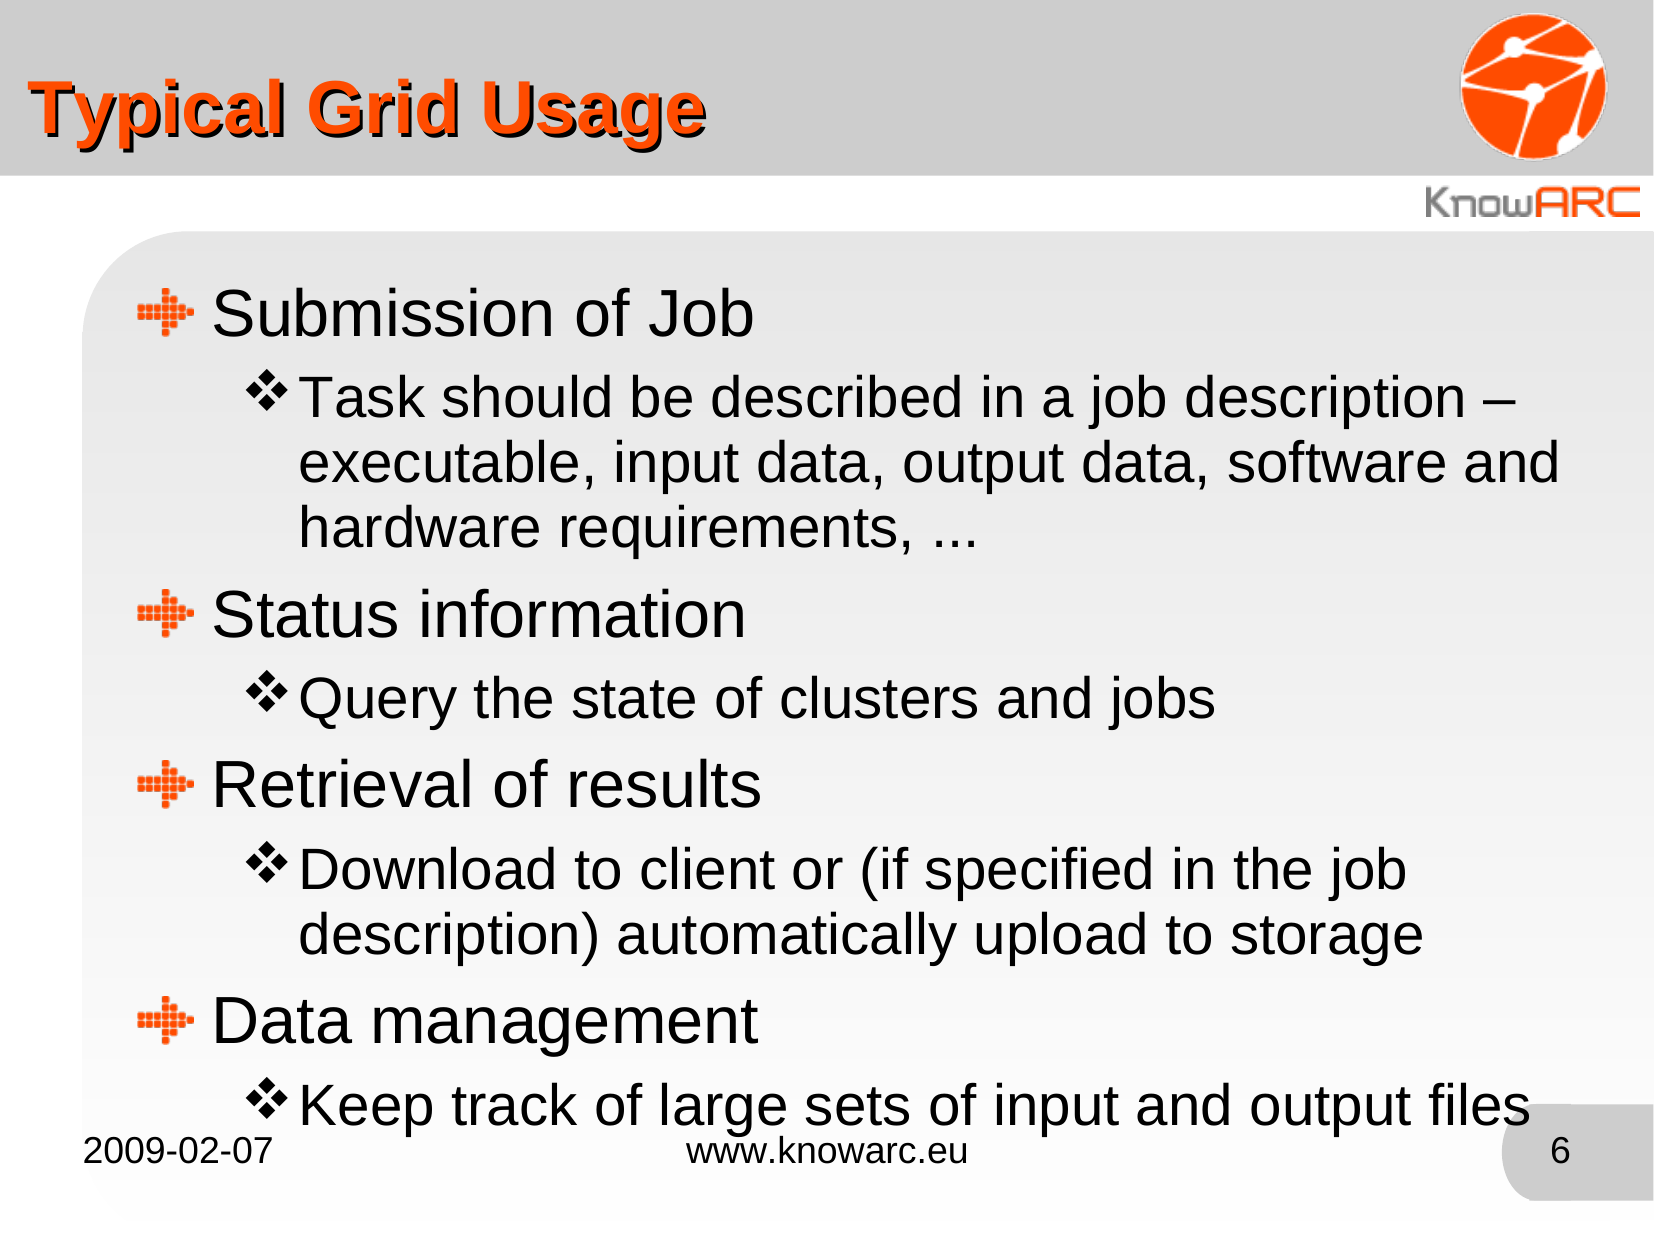

# Typical Grid Usage
Submission of Job
Task should be described in a job description – executable, input data, output data, software and hardware requirements, ...
Status information
Query the state of clusters and jobs
Retrieval of results
Download to client or (if specified in the job description) automatically upload to storage
Data management
Keep track of large sets of input and output files
2009-02-07
www.knowarc.eu
6